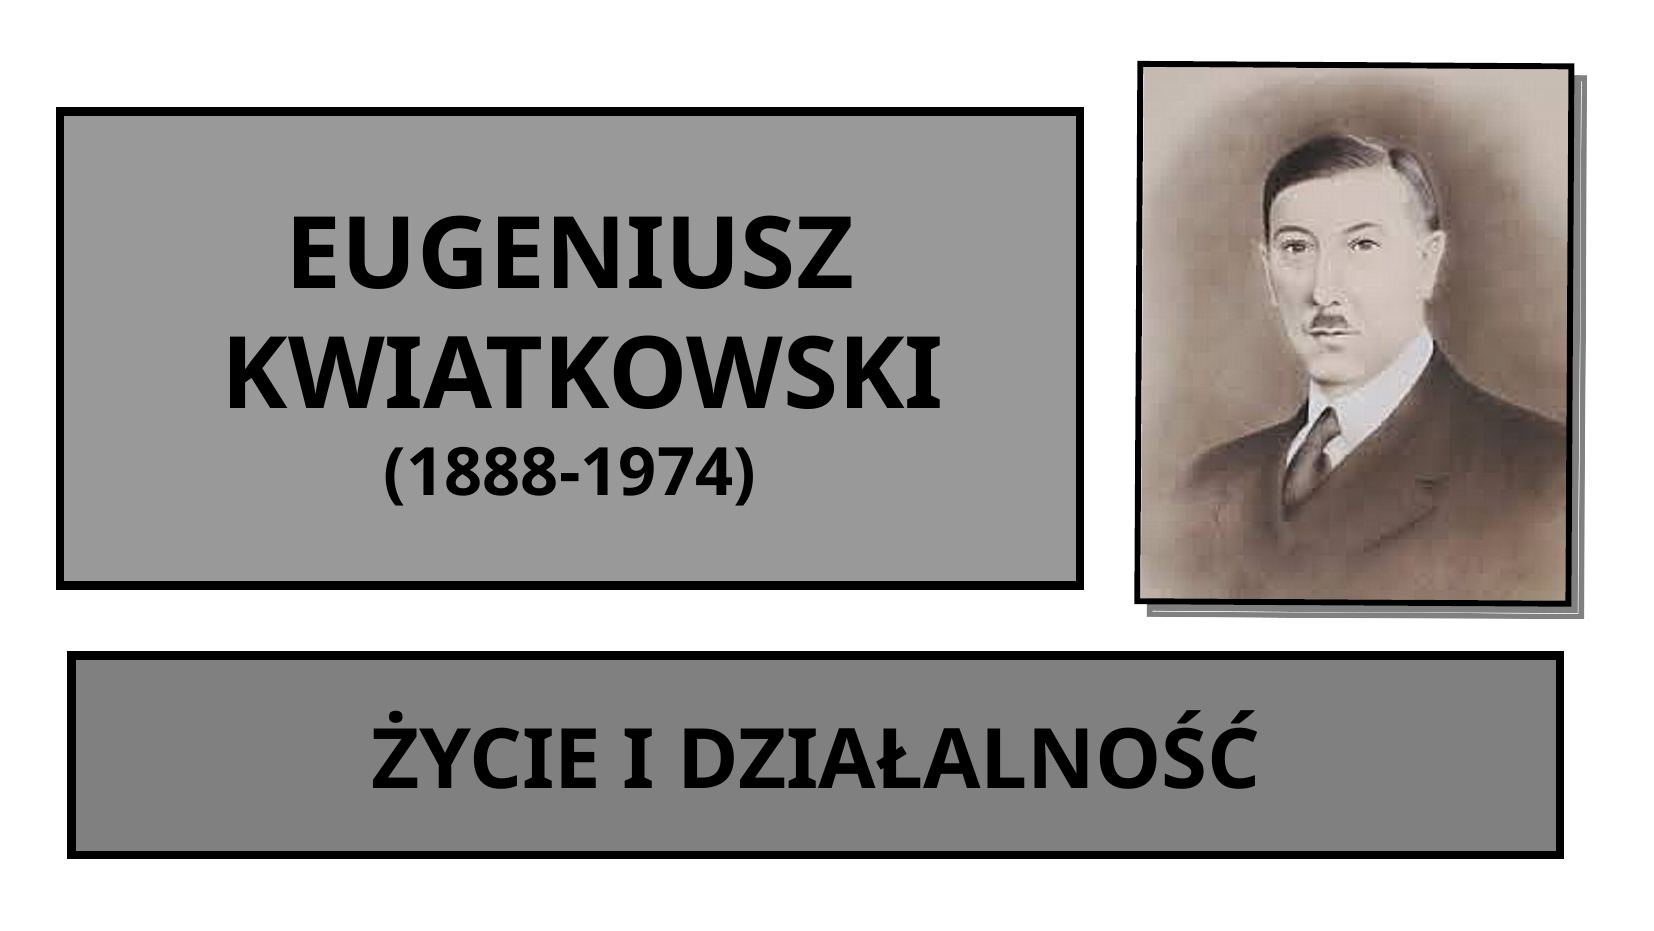

# Eugeniusz Kwiatkowski (1888-1974)
Życie I działalność